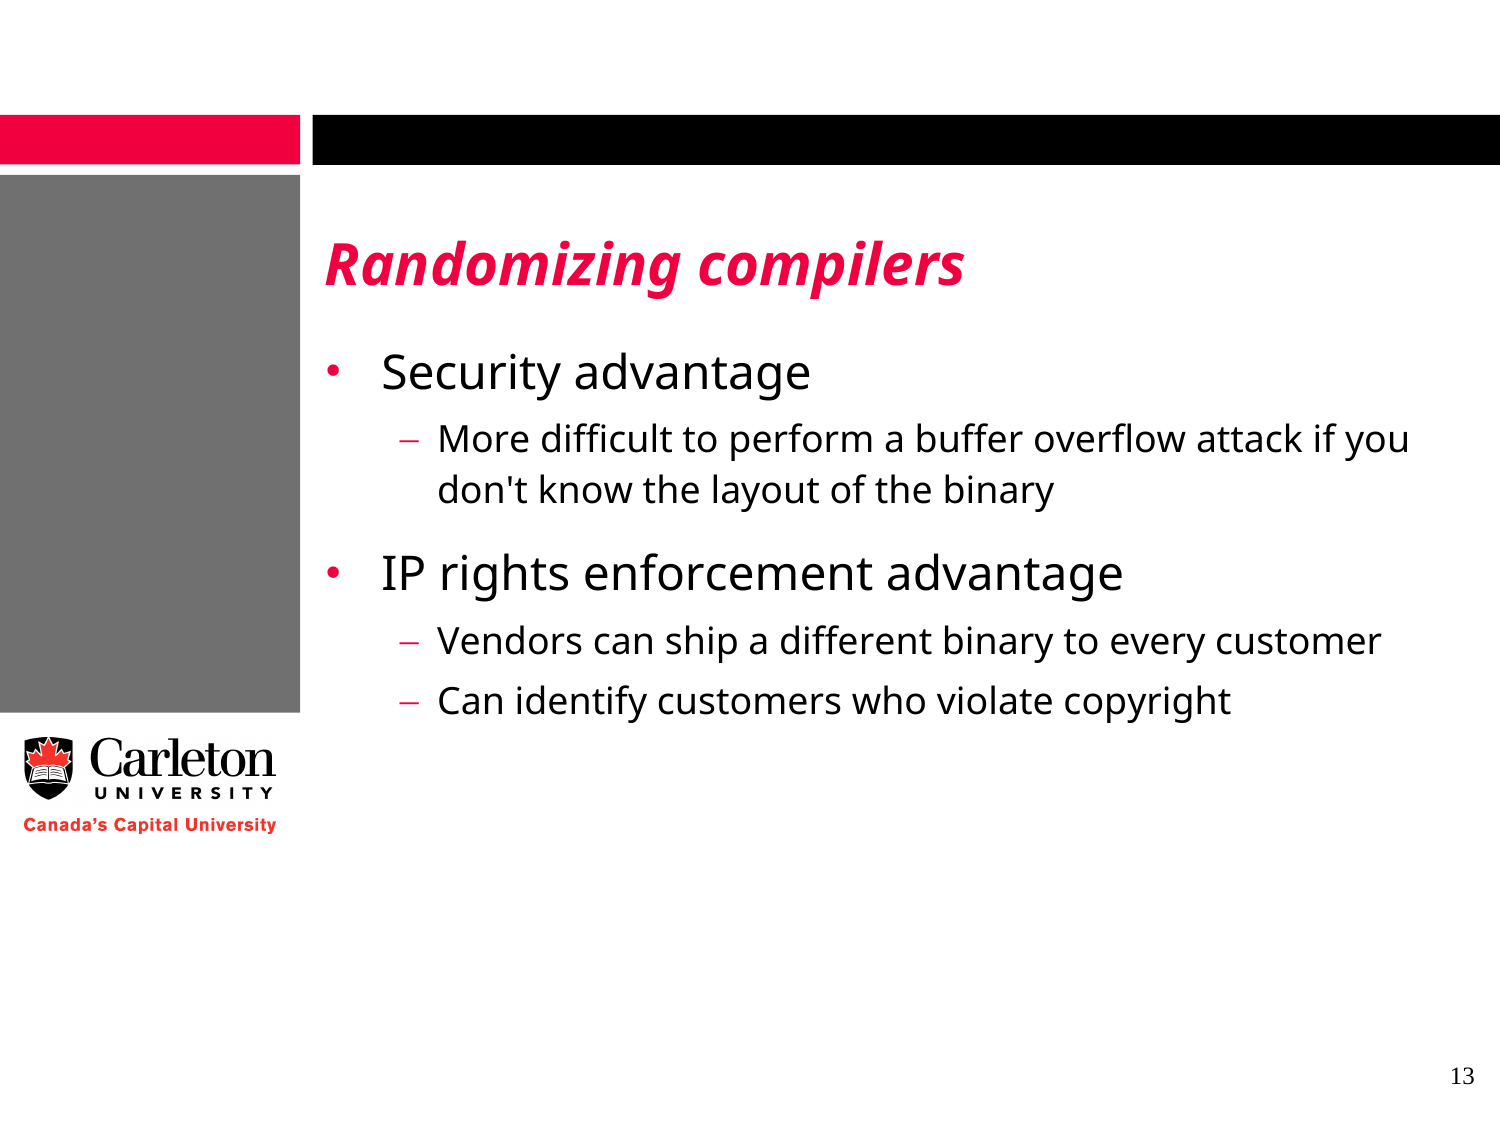

# Randomizing compilers
Security advantage
More difficult to perform a buffer overflow attack if you don't know the layout of the binary
IP rights enforcement advantage
Vendors can ship a different binary to every customer
Can identify customers who violate copyright
13